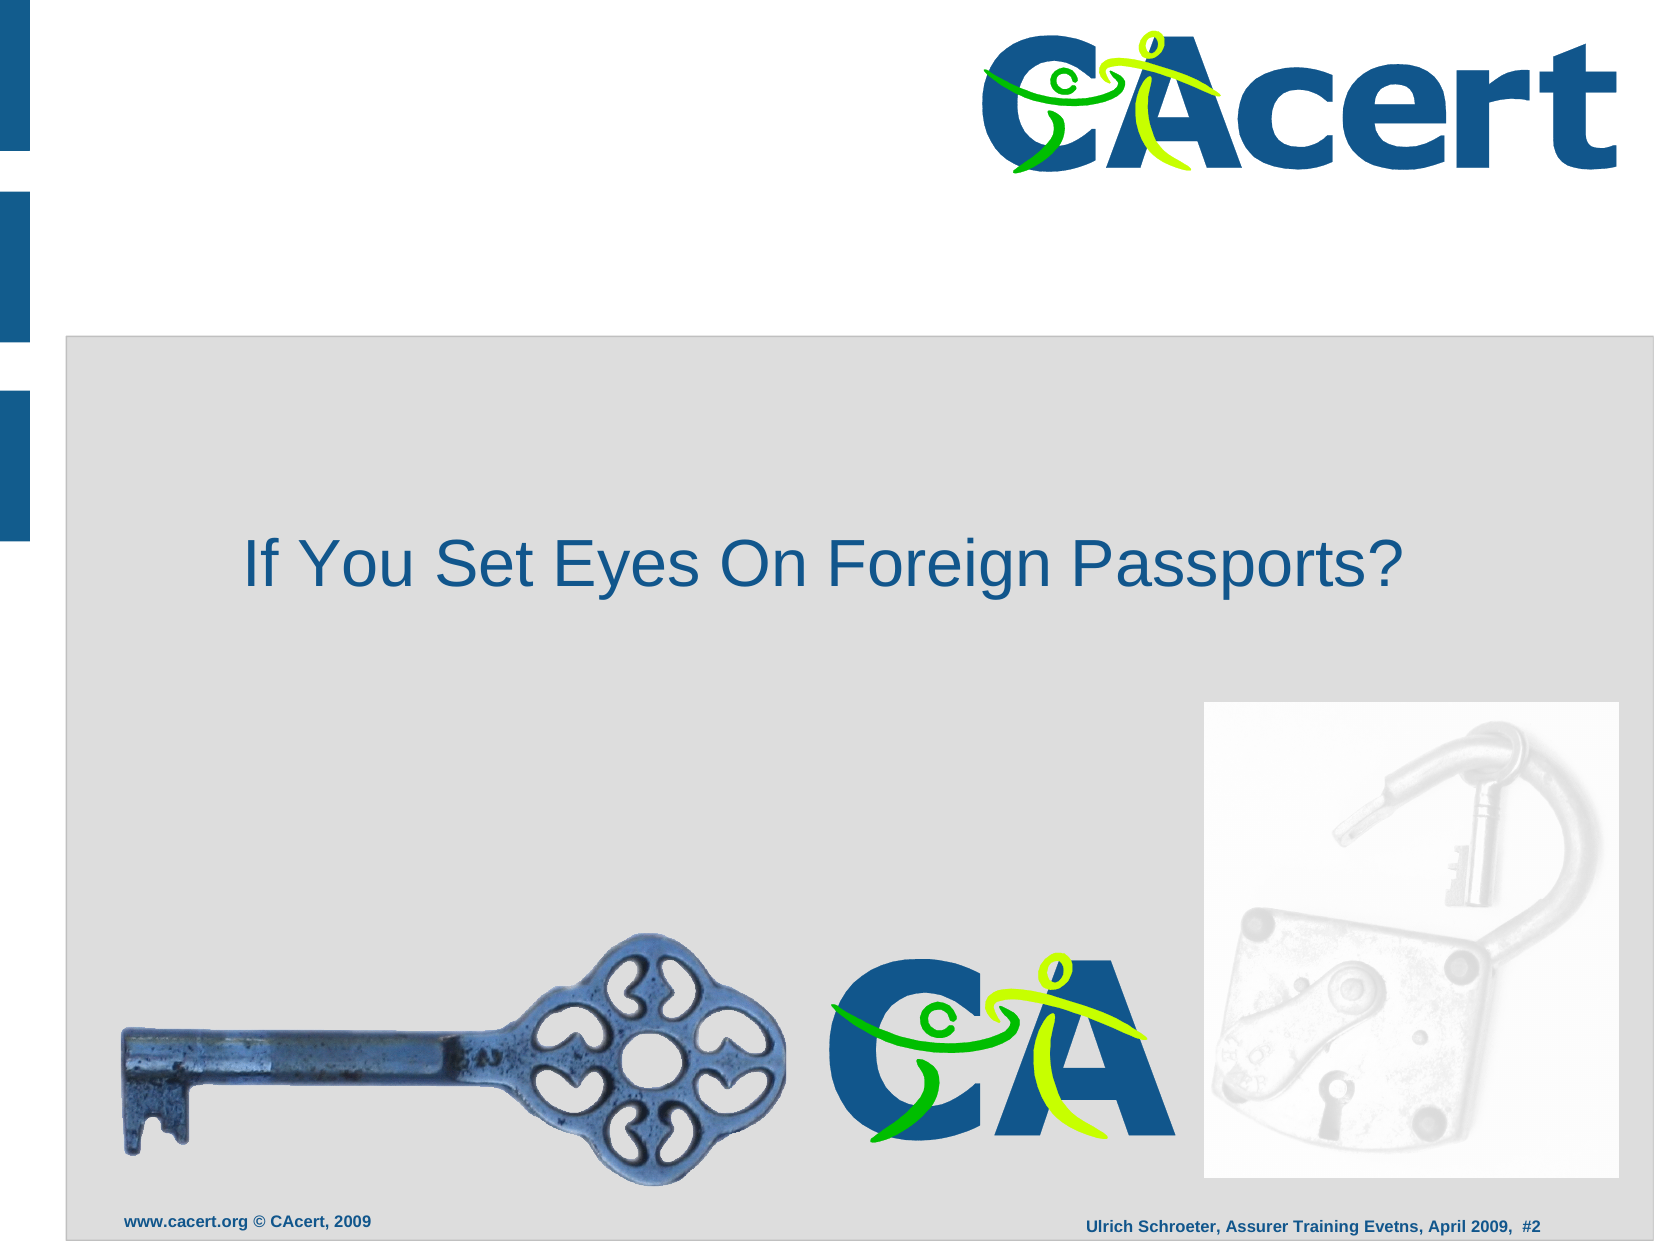

# If You Set Eyes On Foreign Passports?